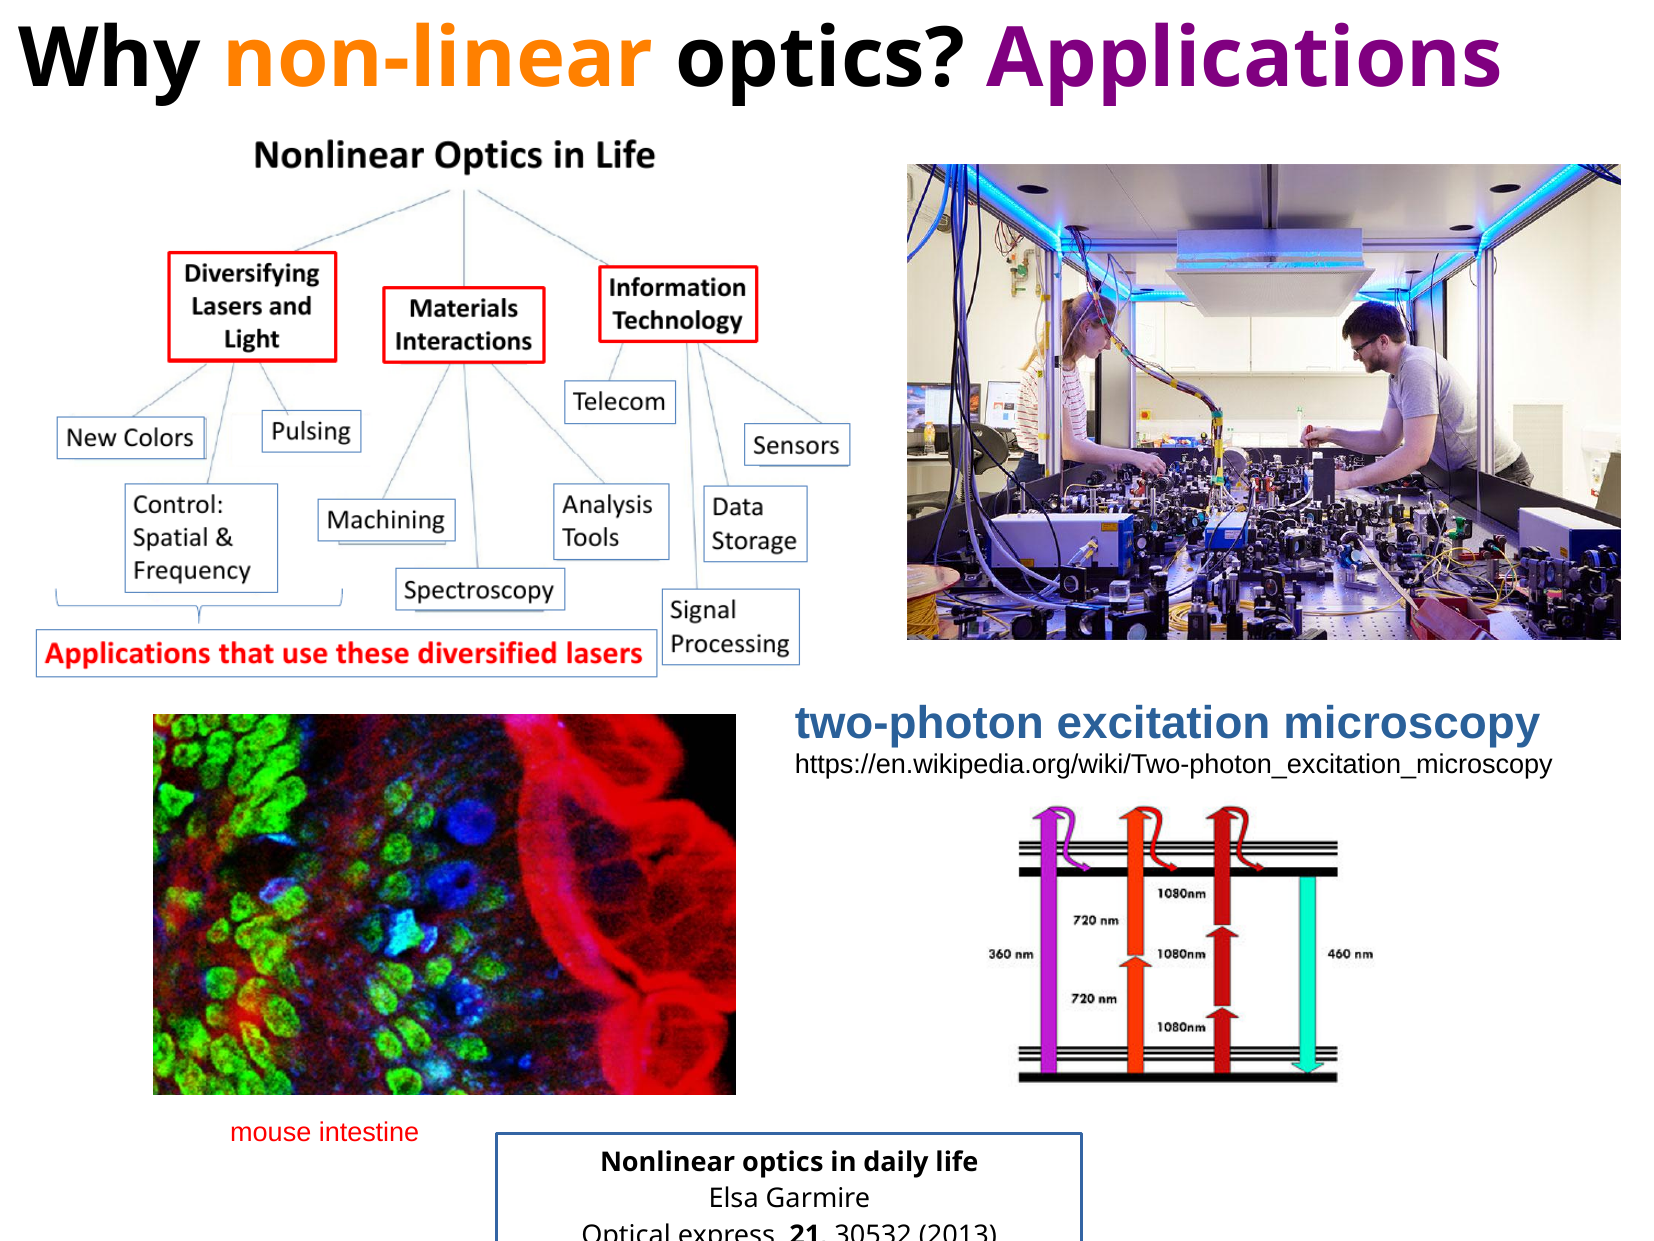

# Why non-linear optics? Applications
two-photon excitation microscopy
https://en.wikipedia.org/wiki/Two-photon_excitation_microscopy
mouse intestine
Nonlinear optics in daily life
Elsa Garmire
Optical express 21, 30532 (2013)